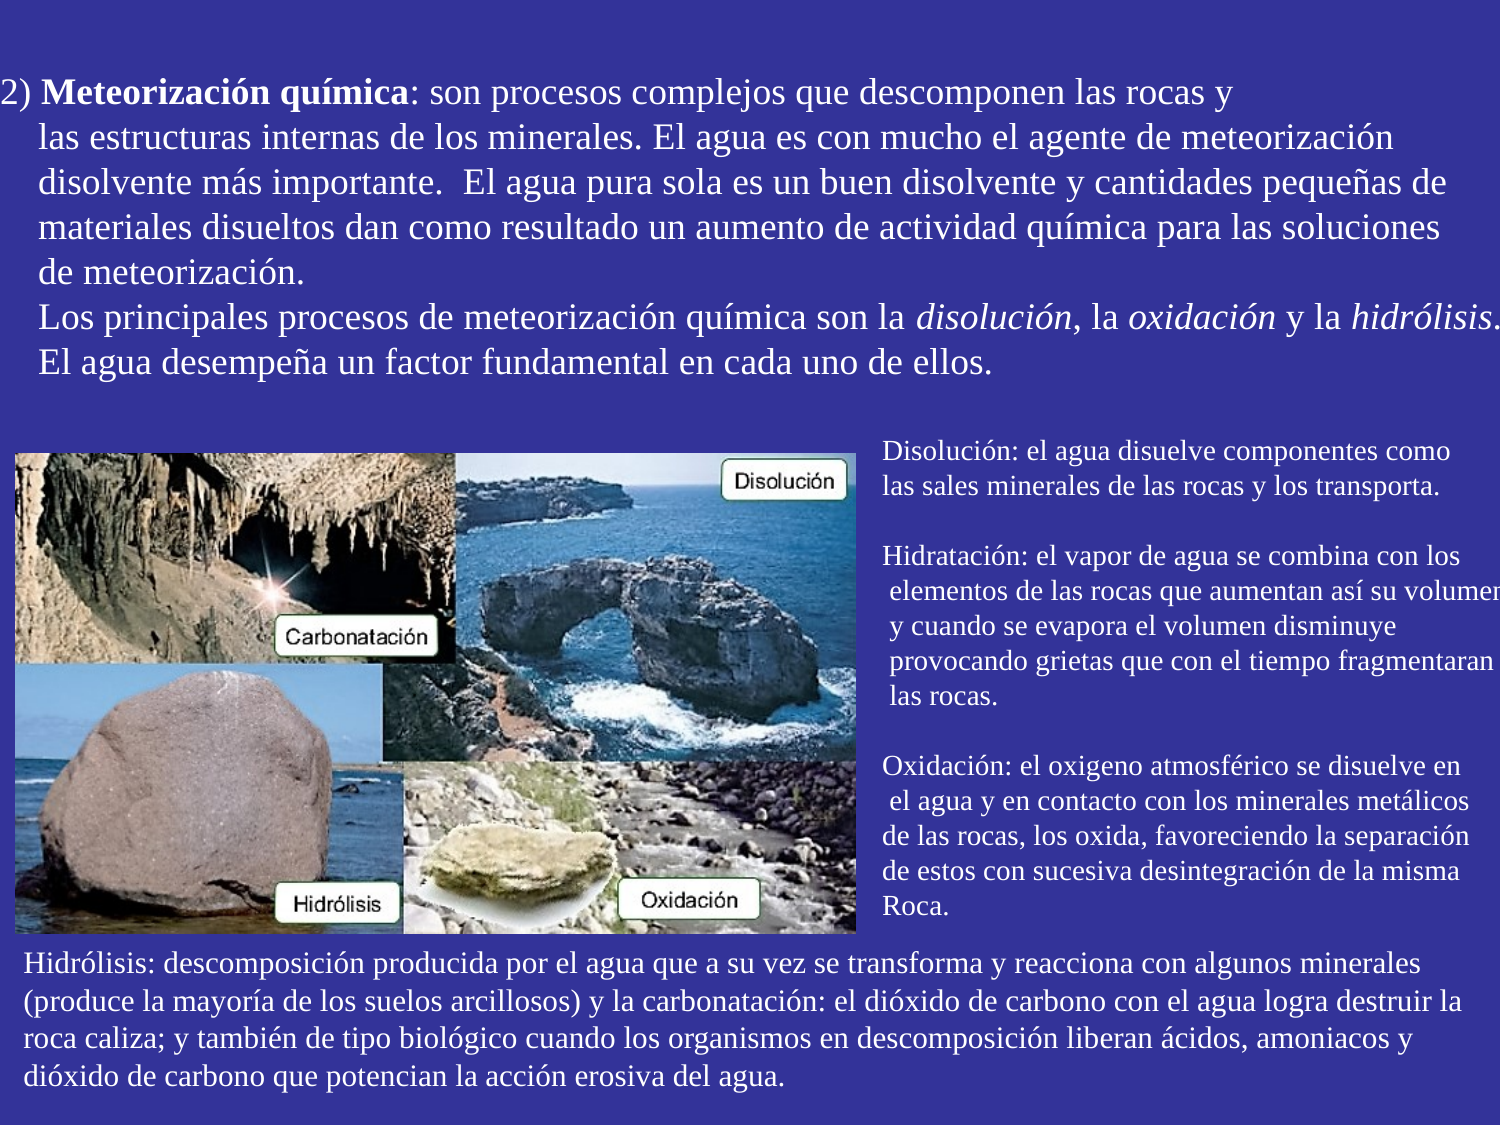

2) Meteorización química: son procesos complejos que descomponen las rocas y
 las estructuras internas de los minerales. El agua es con mucho el agente de meteorización
 disolvente más importante. El agua pura sola es un buen disolvente y cantidades pequeñas de
 materiales disueltos dan como resultado un aumento de actividad química para las soluciones
 de meteorización.
 Los principales procesos de meteorización química son la disolución, la oxidación y la hidrólisis.
 El agua desempeña un factor fundamental en cada uno de ellos.
Disolución: el agua disuelve componentes como
las sales minerales de las rocas y los transporta.
Hidratación: el vapor de agua se combina con los
 elementos de las rocas que aumentan así su volumen
 y cuando se evapora el volumen disminuye
 provocando grietas que con el tiempo fragmentaran
 las rocas.
Oxidación: el oxigeno atmosférico se disuelve en
 el agua y en contacto con los minerales metálicos
de las rocas, los oxida, favoreciendo la separación
de estos con sucesiva desintegración de la misma
Roca.
Hidrólisis: descomposición producida por el agua que a su vez se transforma y reacciona con algunos minerales (produce la mayoría de los suelos arcillosos) y la carbonatación: el dióxido de carbono con el agua logra destruir la roca caliza; y también de tipo biológico cuando los organismos en descomposición liberan ácidos, amoniacos y dióxido de carbono que potencian la acción erosiva del agua.